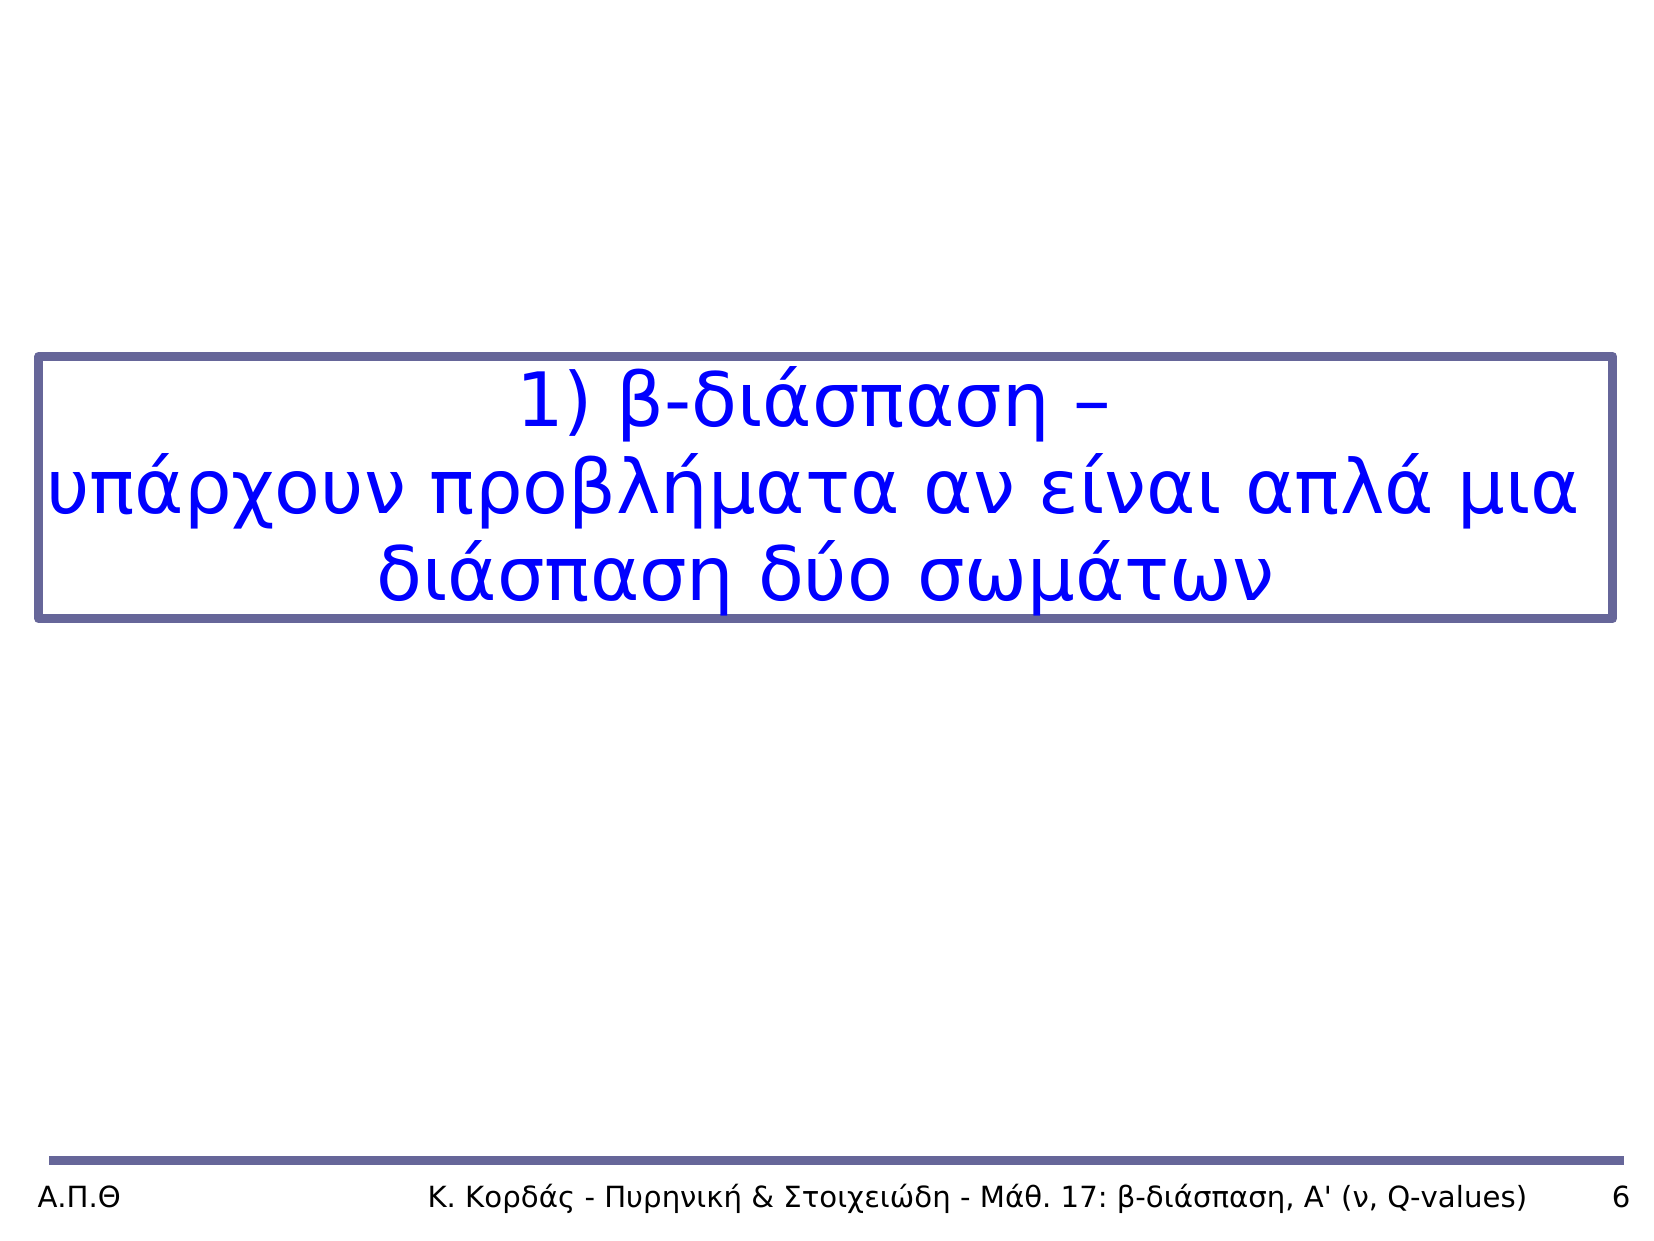

# 1) β-διάσπαση – υπάρχουν προβλήματα αν είναι απλά μια διάσπαση δύο σωμάτων
Α.Π.Θ
Κ. Κορδάς - Πυρηνική & Στοιχειώδη - Μάθ. 17: β-διάσπαση, A' (ν, Q-values)
6